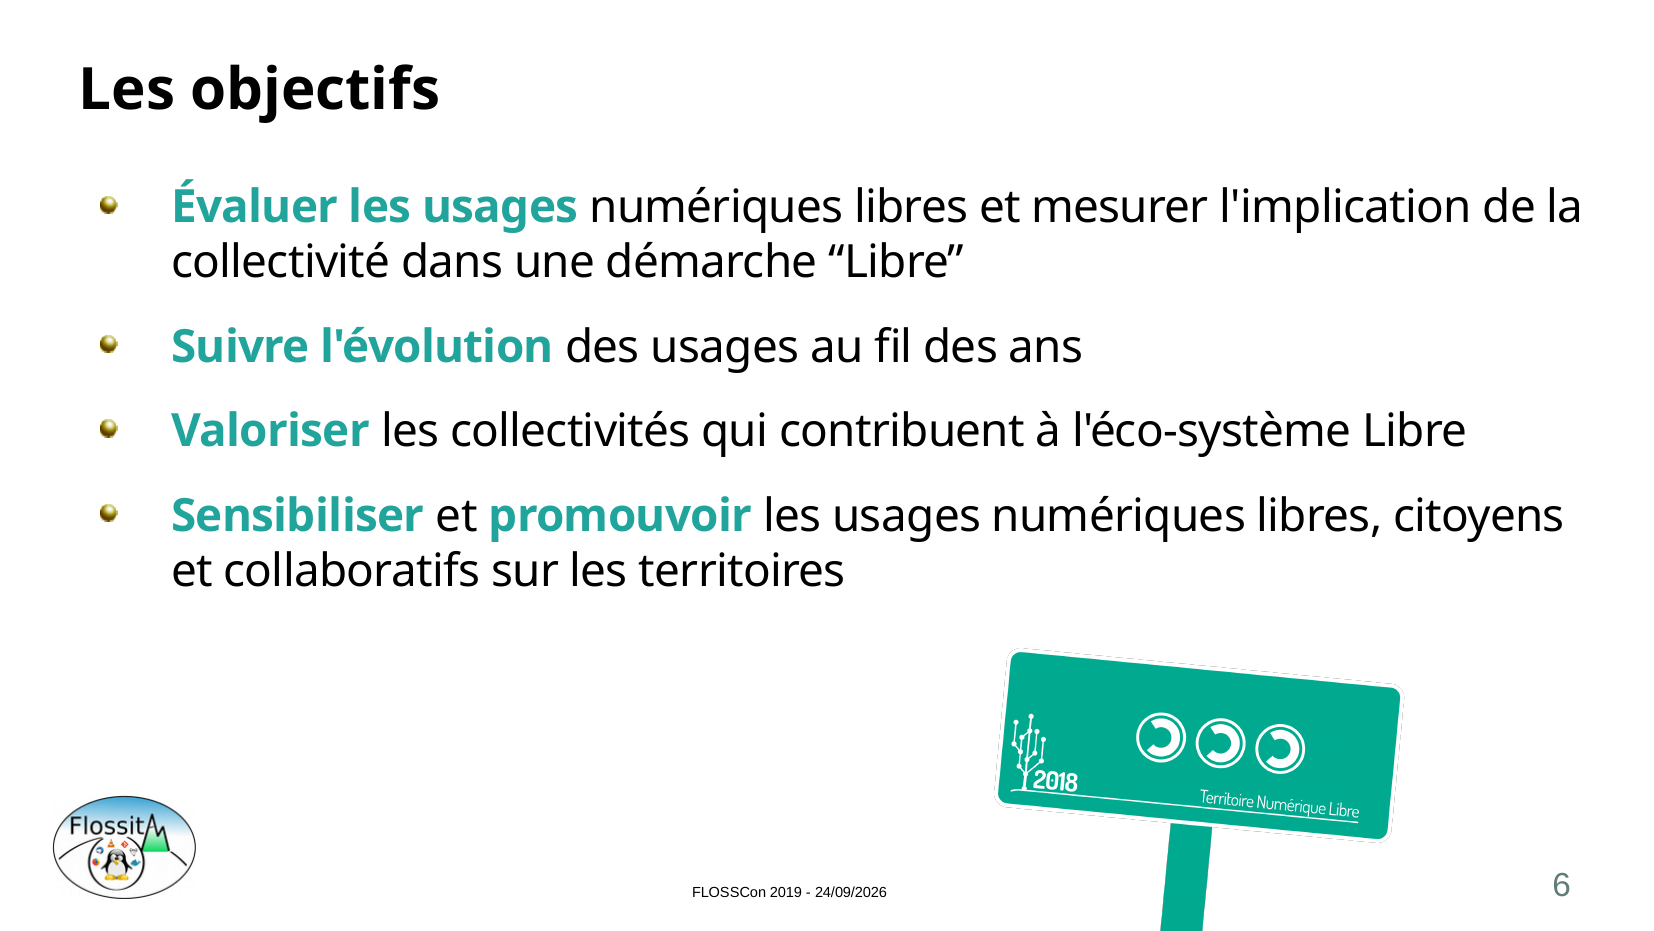

Les objectifs
# Évaluer les usages numériques libres et mesurer l'implication de la collectivité dans une démarche “Libre”
Suivre l'évolution des usages au fil des ans
Valoriser les collectivités qui contribuent à l'éco-système Libre
Sensibiliser et promouvoir les usages numériques libres, citoyens et collaboratifs sur les territoires
6